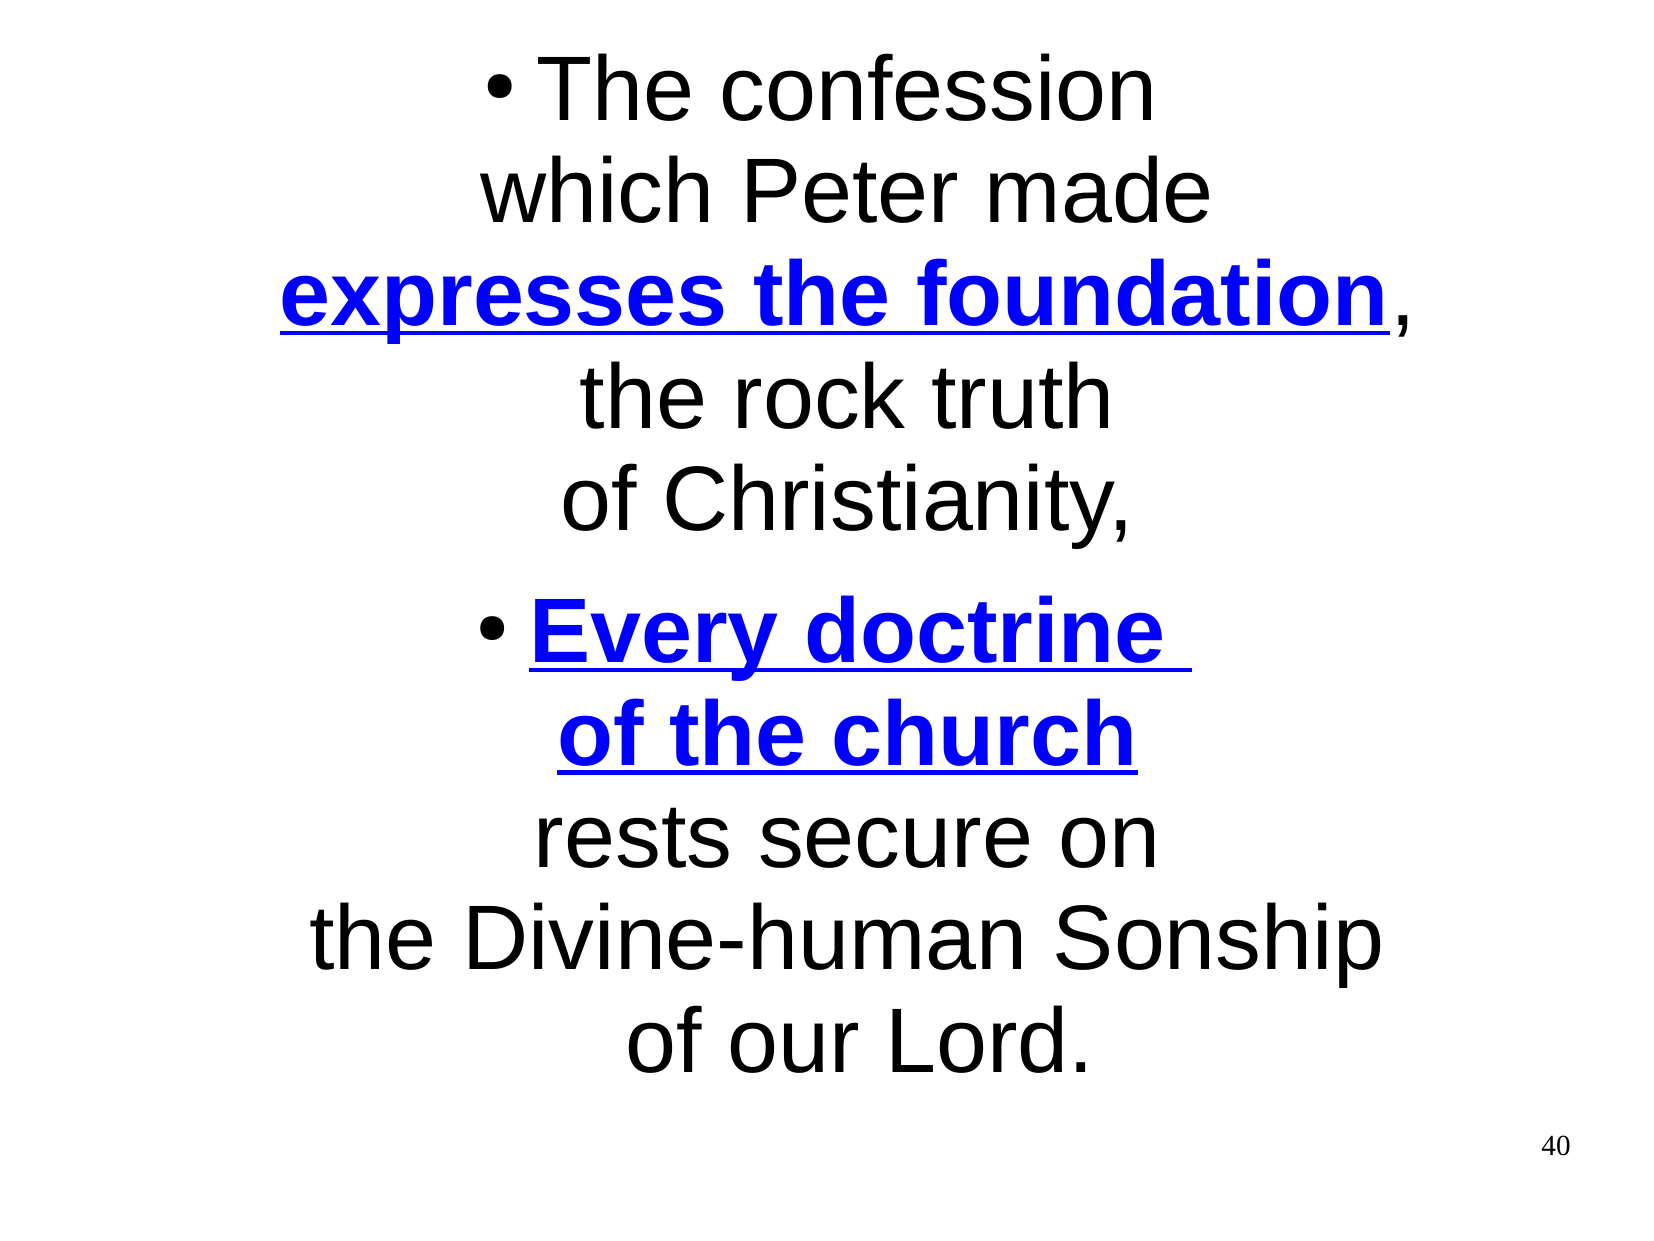

# The confession which Peter made expresses the foundation, the rock truth of Christianity,
Every doctrine
of the church
rests secure on
the Divine-human Sonship
of our Lord.
40